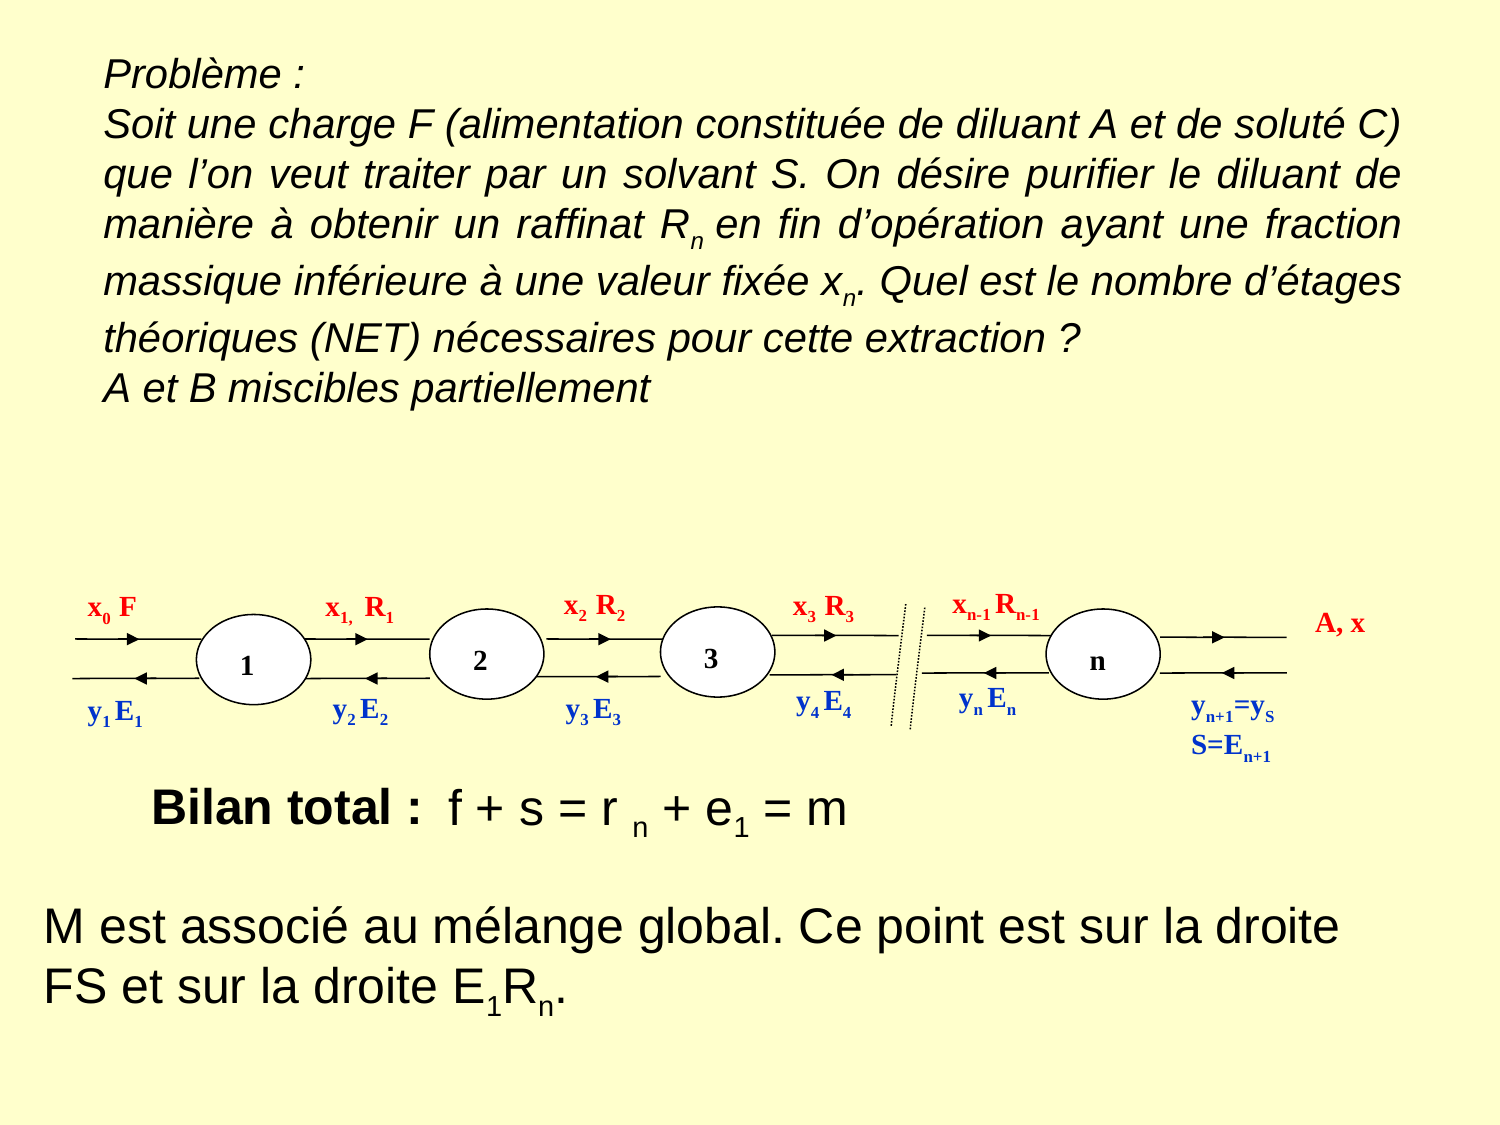

Problème :
Soit une charge F (alimentation constituée de diluant A et de soluté C) que l’on veut traiter par un solvant S. On désire purifier le diluant de manière à obtenir un raffinat Rn en fin d’opération ayant une fraction massique inférieure à une valeur fixée xn. Quel est le nombre d’étages théoriques (NET) nécessaires pour cette extraction ?
A et B miscibles partiellement
xn-1 Rn-1
yn En
x2 R2
y3 E3
x3 R3
x1, R1
x0 F
A, x
3
2
n
1
y4 E4
yn+1=yS
S=En+1
y2 E2
y1 E1
Bilan total :
f + s = r n + e1 = m
M est associé au mélange global. Ce point est sur la droite FS et sur la droite E1Rn.